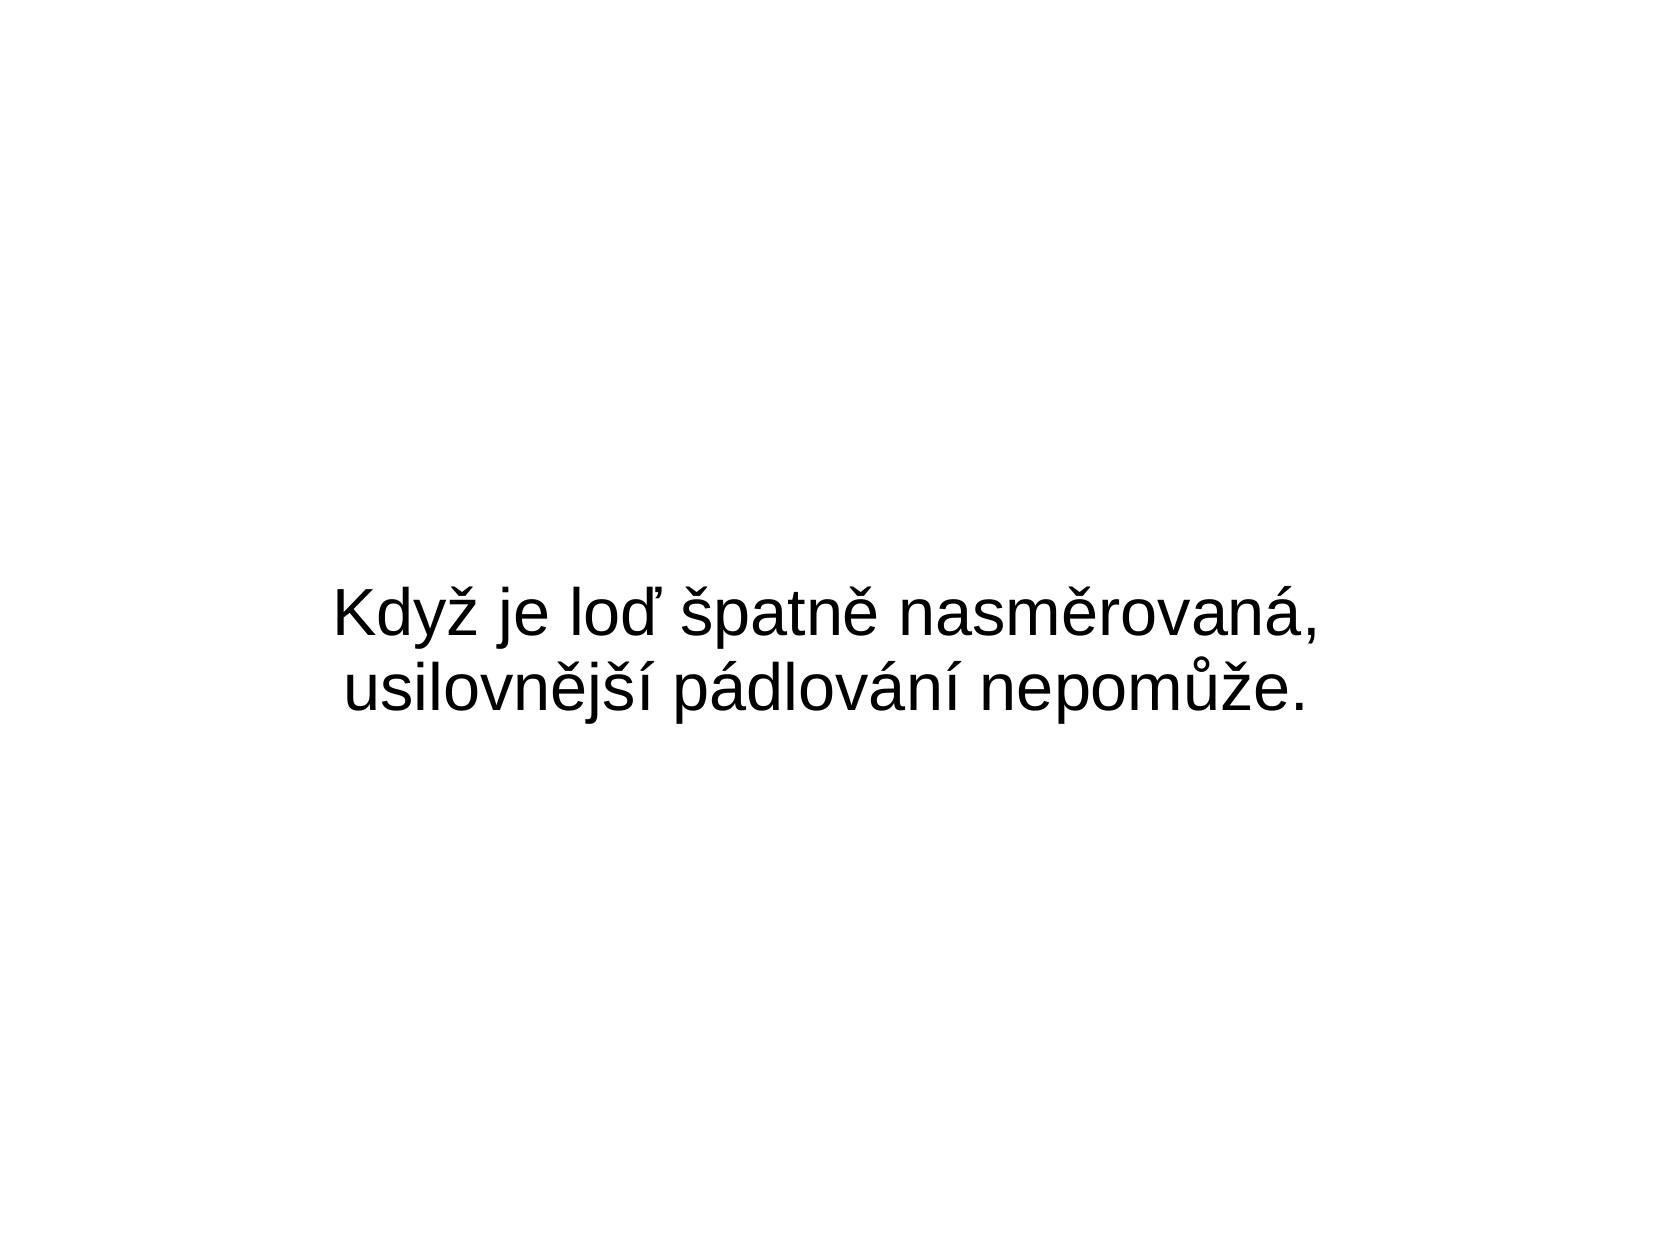

#
Když je loď špatně nasměrovaná,
usilovnější pádlování nepomůže.